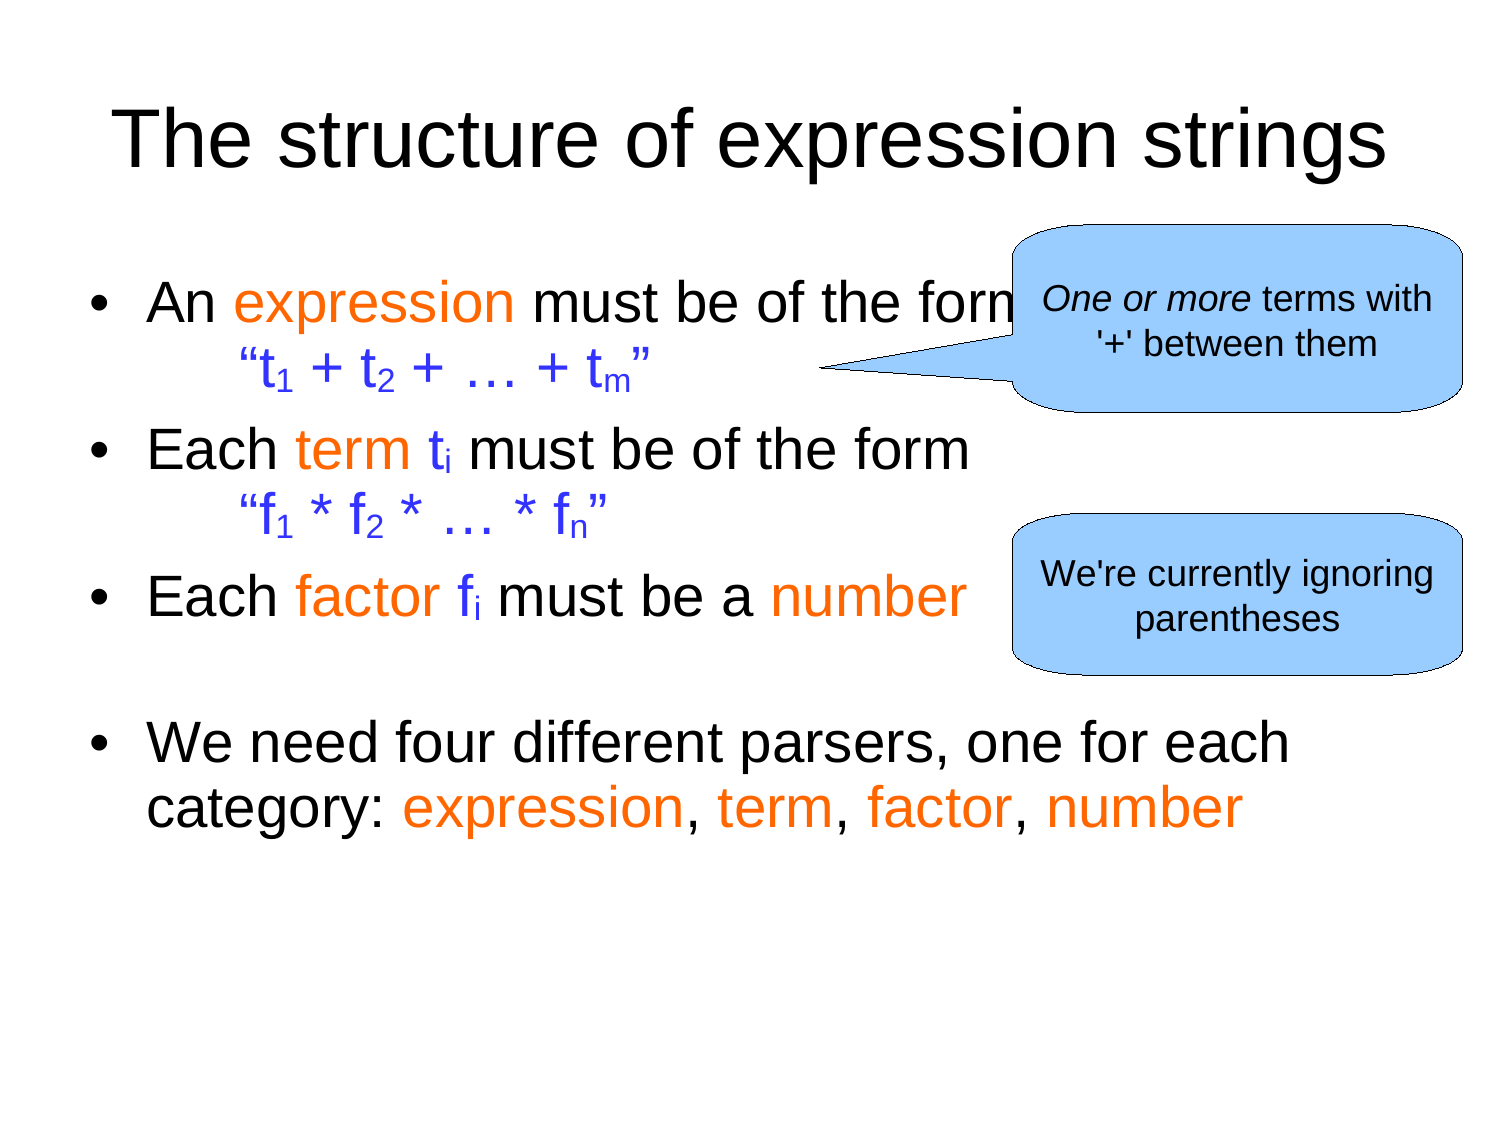

# The structure of expression strings
One or more terms with
'+' between them
An expression must be of the form
	“t1 + t2 + … + tm”
Each term ti must be of the form
	“f1 * f2 * … * fn”
Each factor fi must be a number
We need four different parsers, one for each category: expression, term, factor, number
We're currently ignoring
parentheses